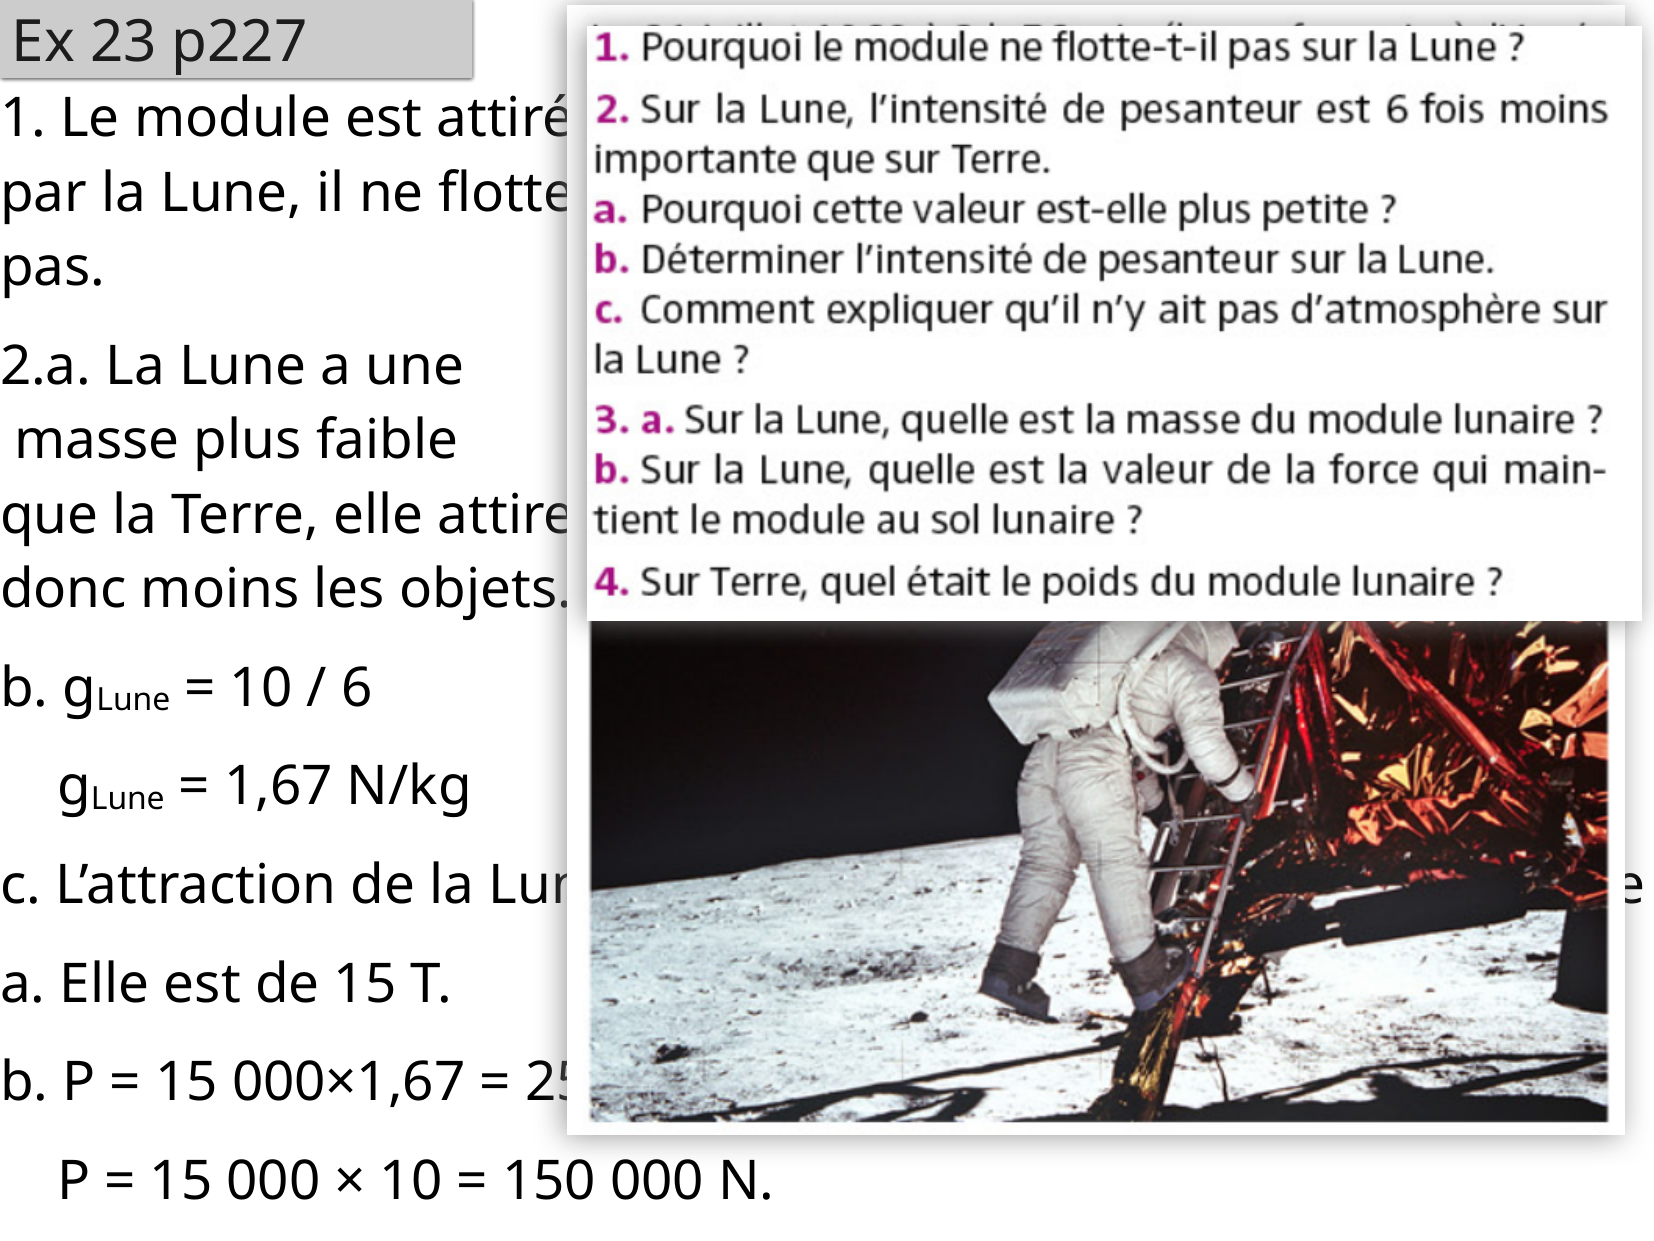

# Ex 23 p227
1. Le module est attiré
par la Lune, il ne flotte
pas.
2.a. La Lune a une
 masse plus faible
que la Terre, elle attire
donc moins les objets.
b. gLune = 10 / 6
 gLune = 1,67 N/kg
c. L’attraction de la Lune est trop faible pour attirer l’atmosphère
a. Elle est de 15 T.
b. P = 15 000×1,67 = 25050 N.
 P = 15 000 × 10 = 150 000 N.